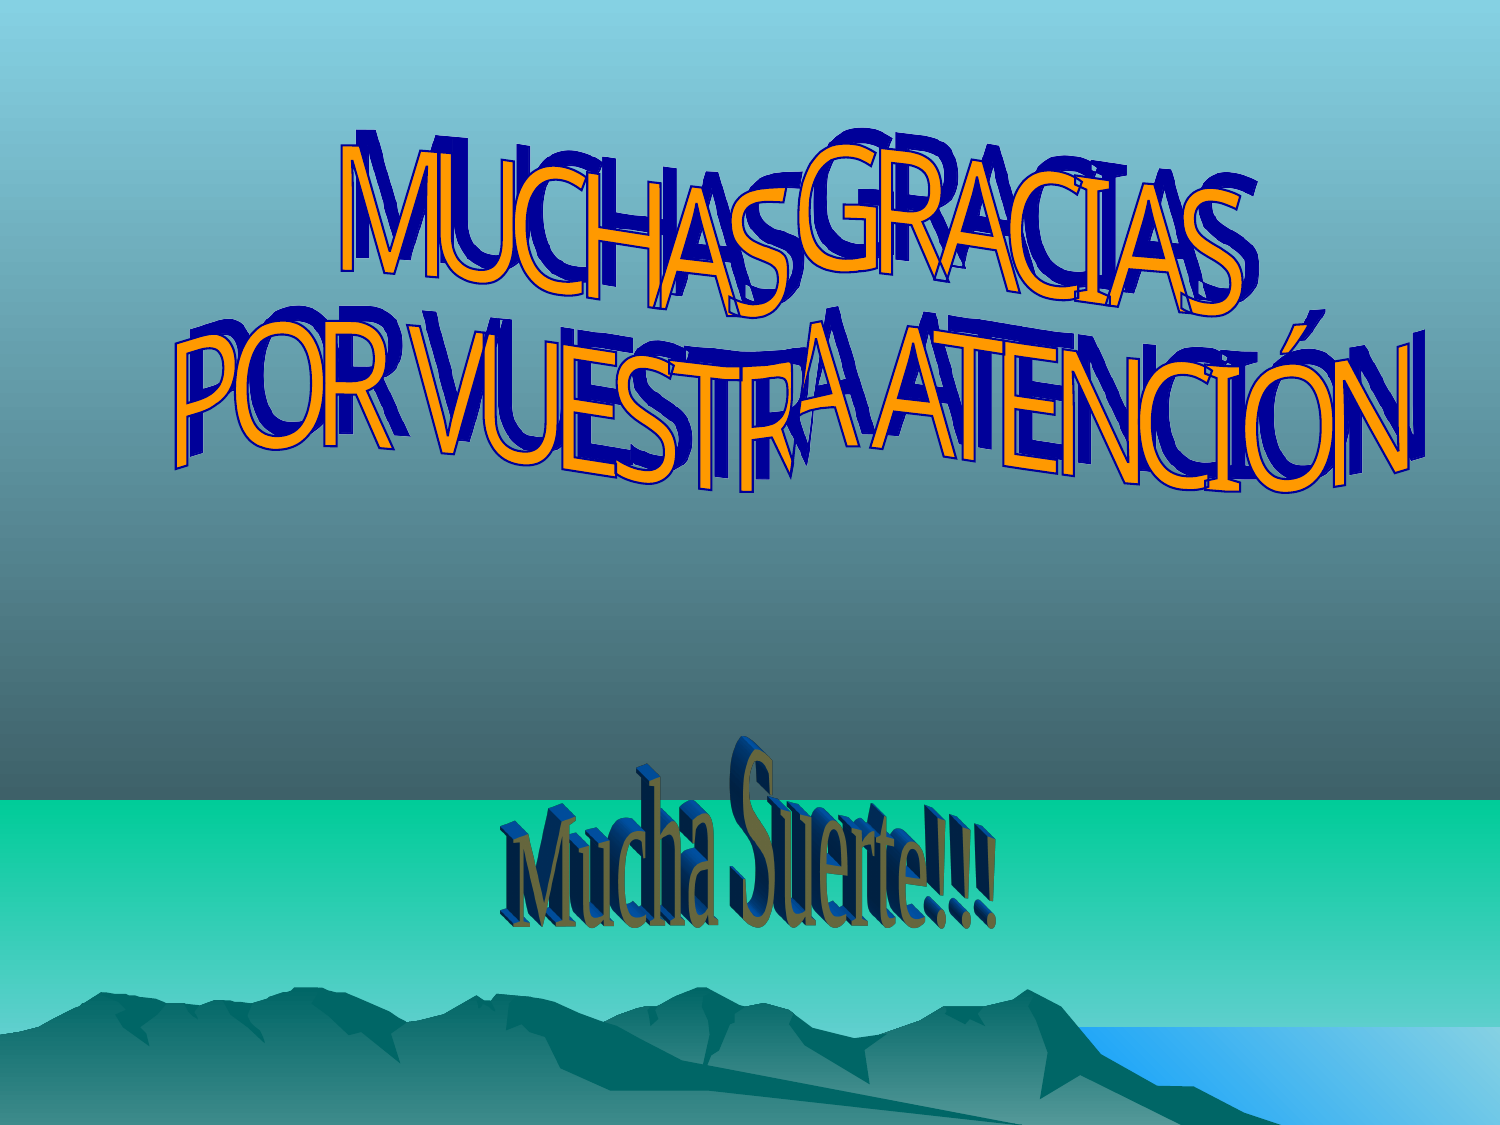

MUCHAS GRACIAS
POR VUESTRA ATENCIÓN
Mucha Suerte!!!